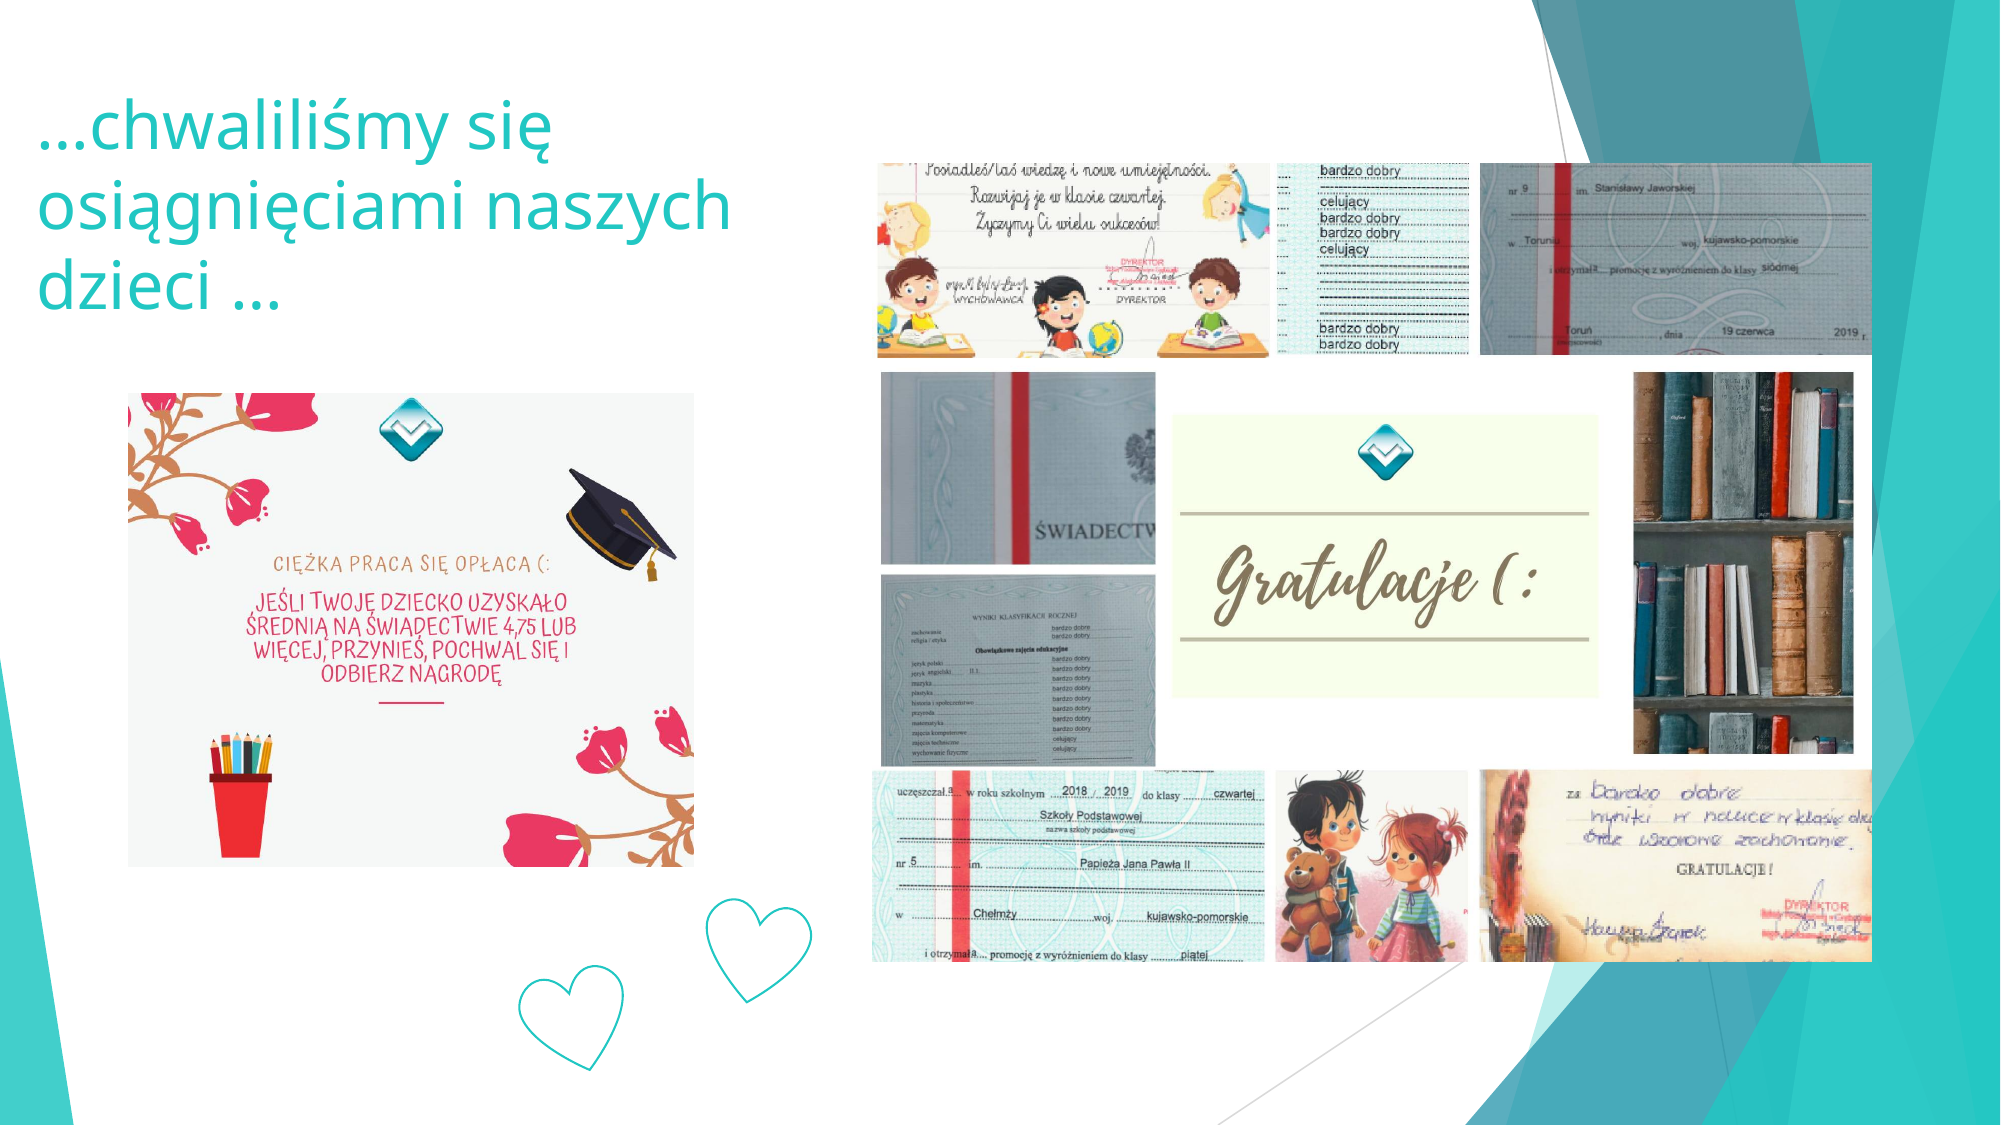

# …chwaliliśmy się osiągnięciami naszych dzieci …